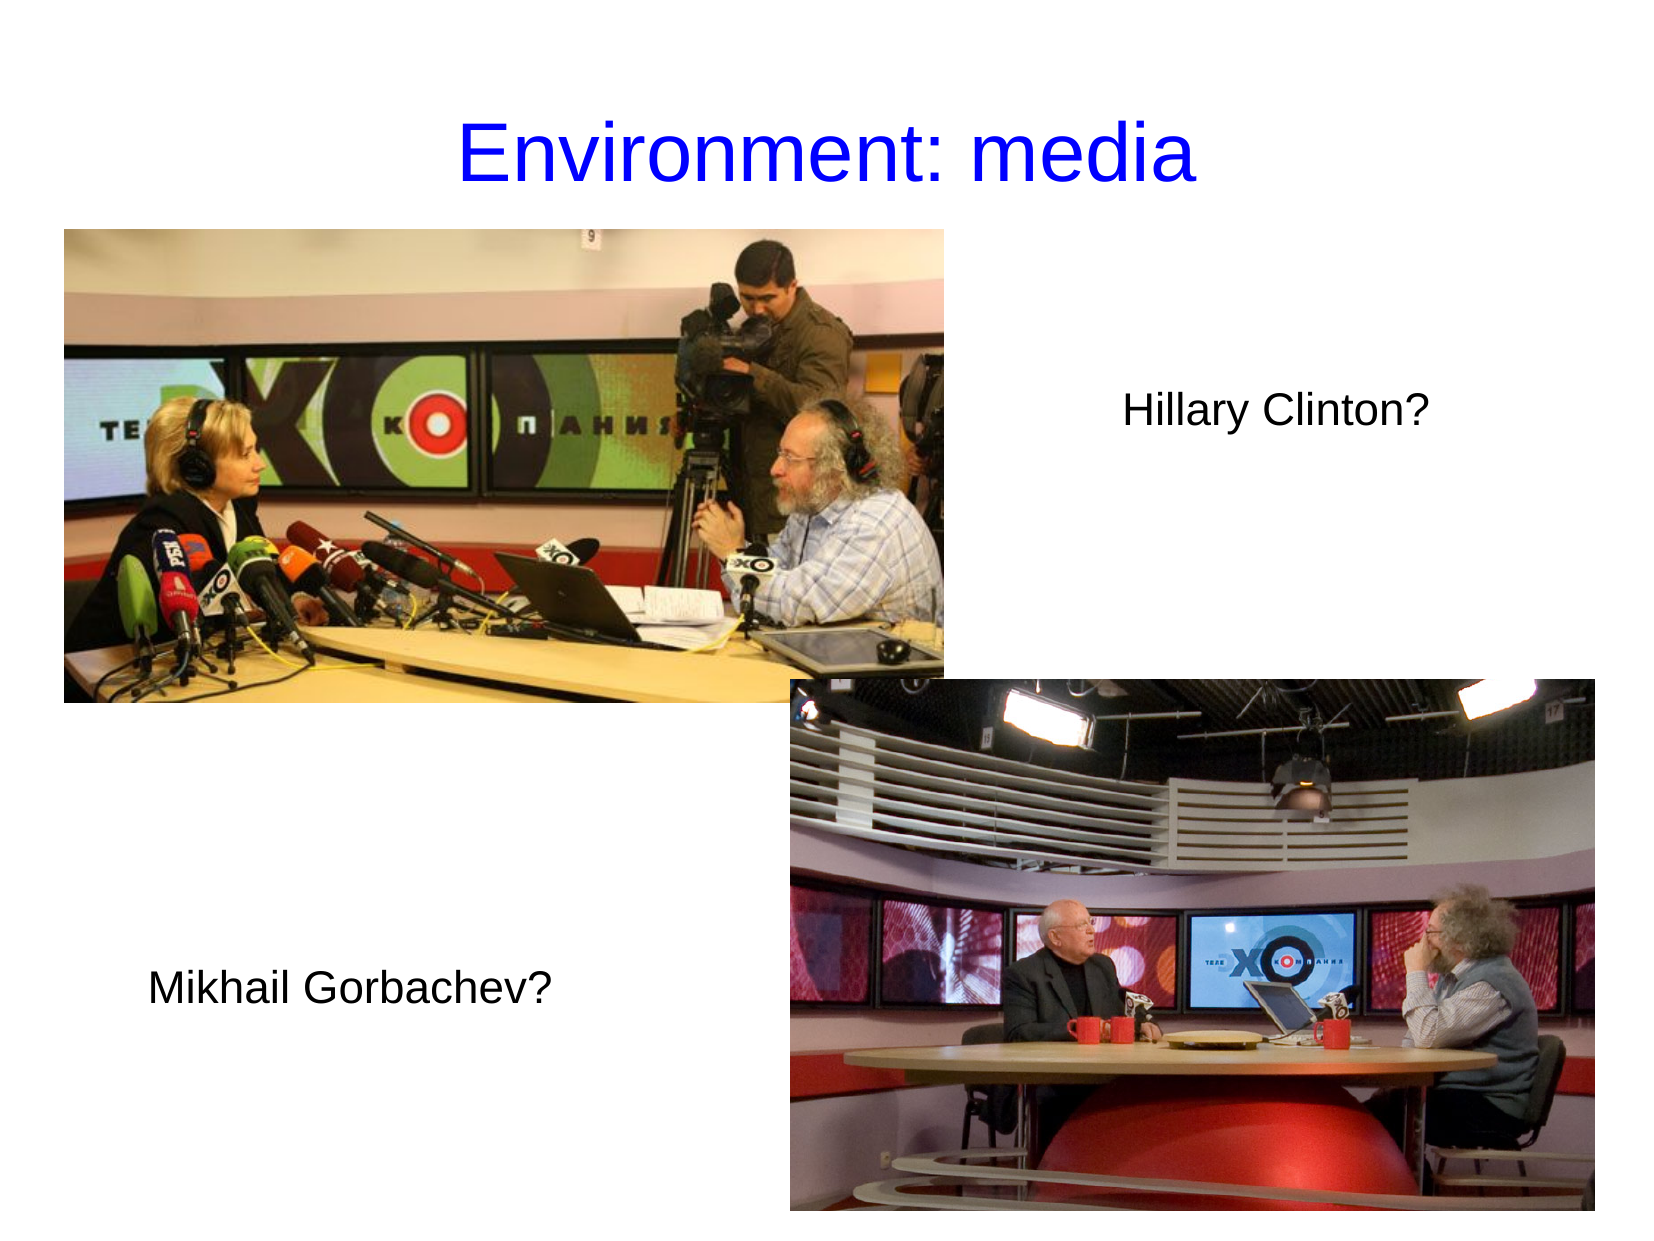

# Environment: media
Hillary Clinton?
Mikhail Gorbachev?